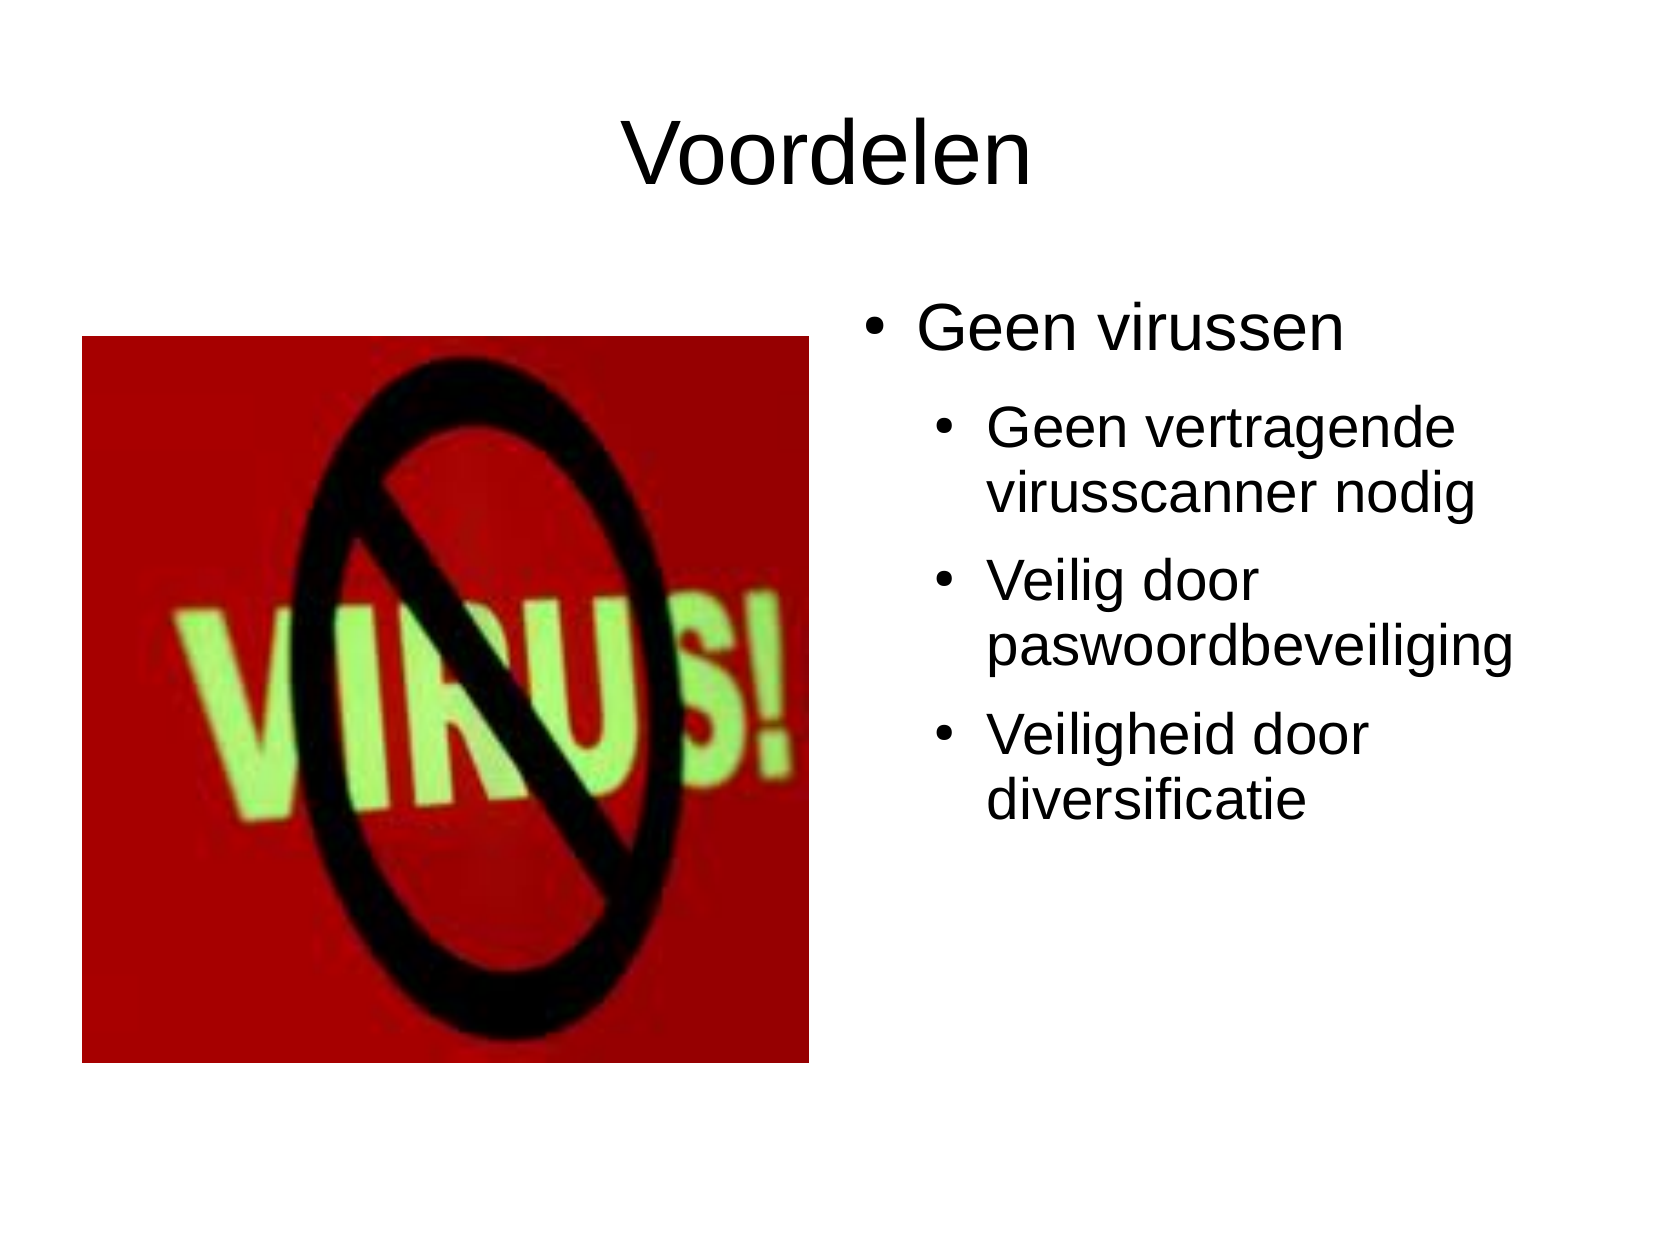

# Voordelen
Geen virussen
Geen vertragende virusscanner nodig
Veilig door paswoordbeveiliging
Veiligheid door diversificatie